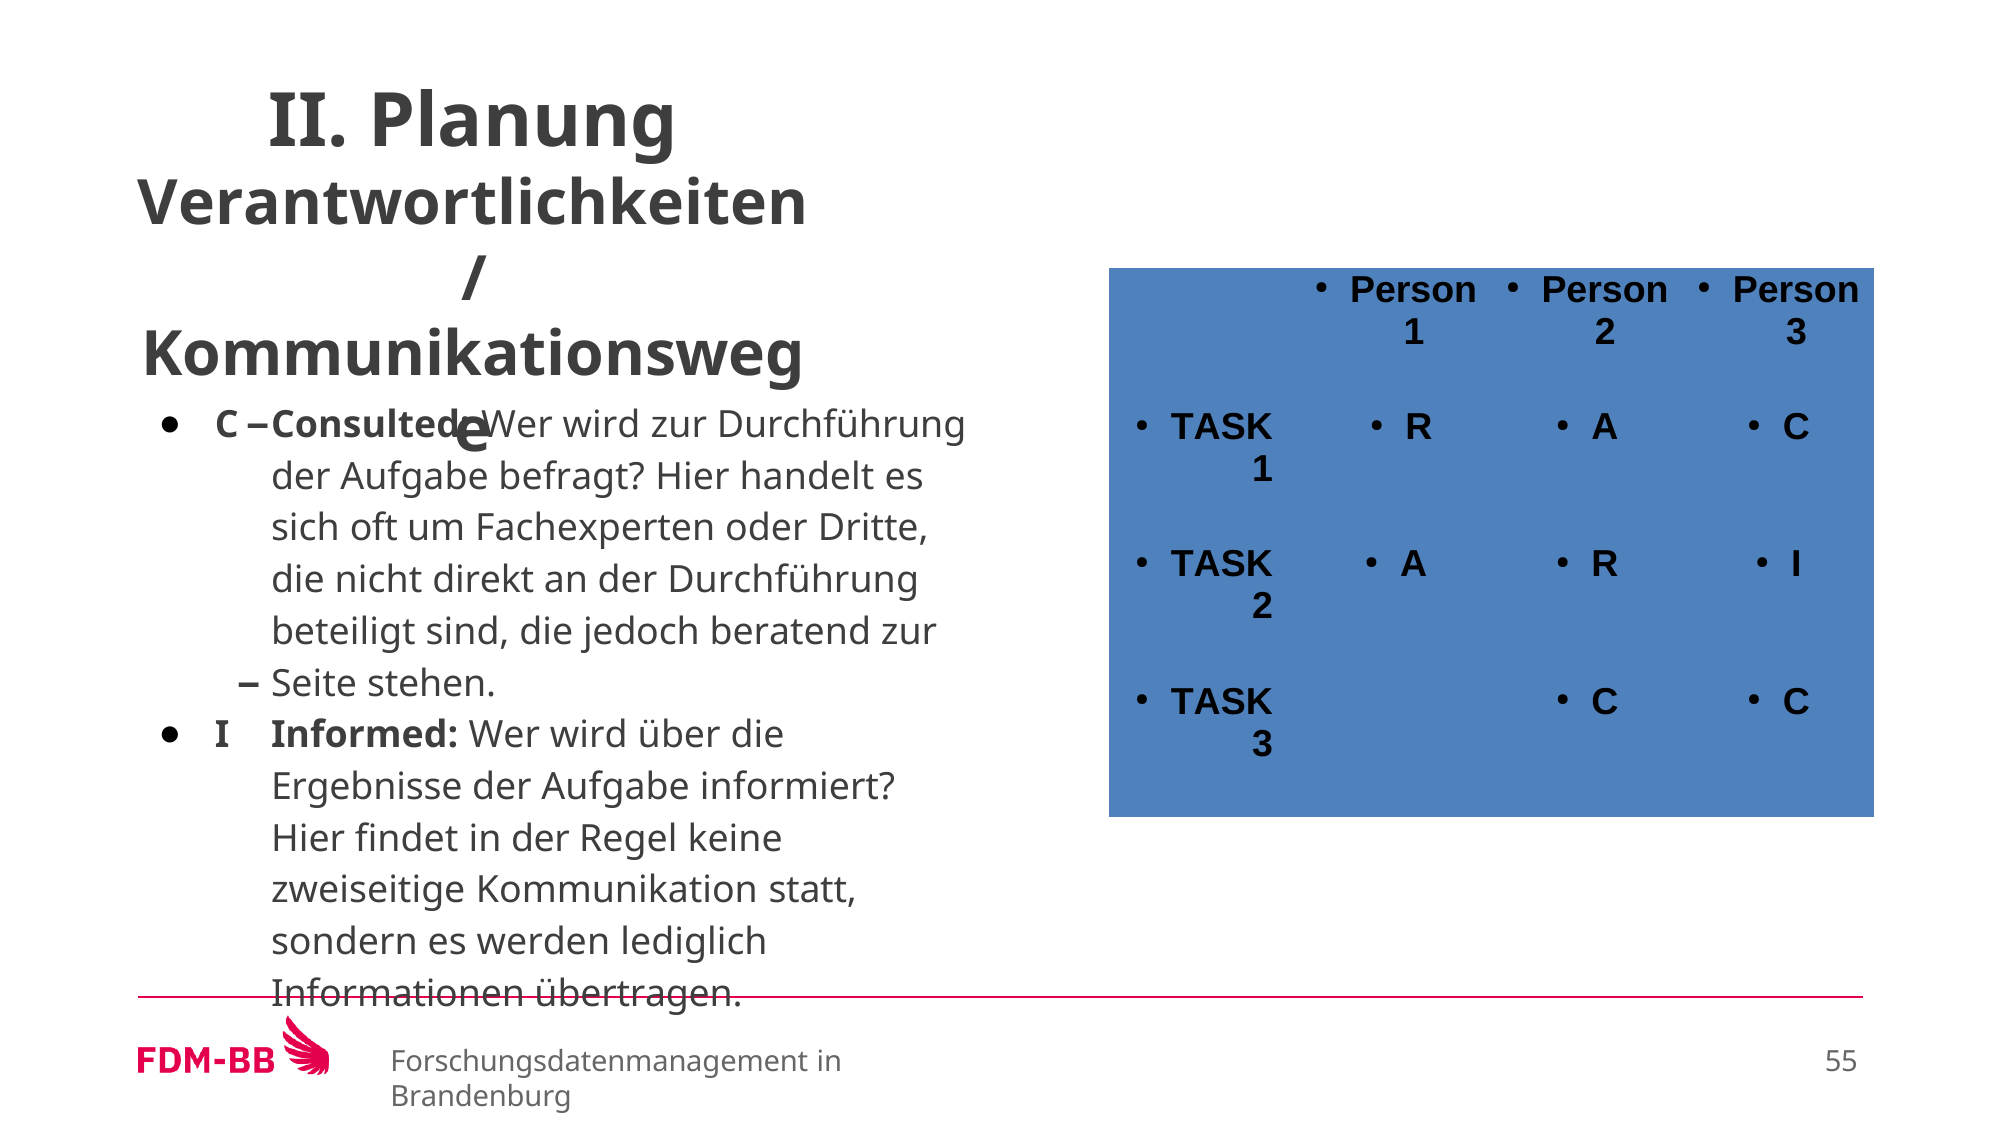

# II. Planung Verantwortlichkeiten / Kommunikationswege
| | Person 1 | Person 2 | Person 3 |
| --- | --- | --- | --- |
| TASK 1 | R | A | C |
| TASK 2 | A | R | I |
| TASK 3 | | C | C |
C	Consulted: Wer wird zur Durchführung der Aufgabe befragt? Hier handelt es sich oft um Fachexperten oder Dritte, die nicht direkt an der Durchführung beteiligt sind, die jedoch beratend zur Seite stehen.
I	Informed: Wer wird über die Ergebnisse der Aufgabe informiert? Hier findet in der Regel keine zweiseitige Kommunikation statt, sondern es werden lediglich Informationen übertragen.
Forschungsdatenmanagement in Brandenburg
55